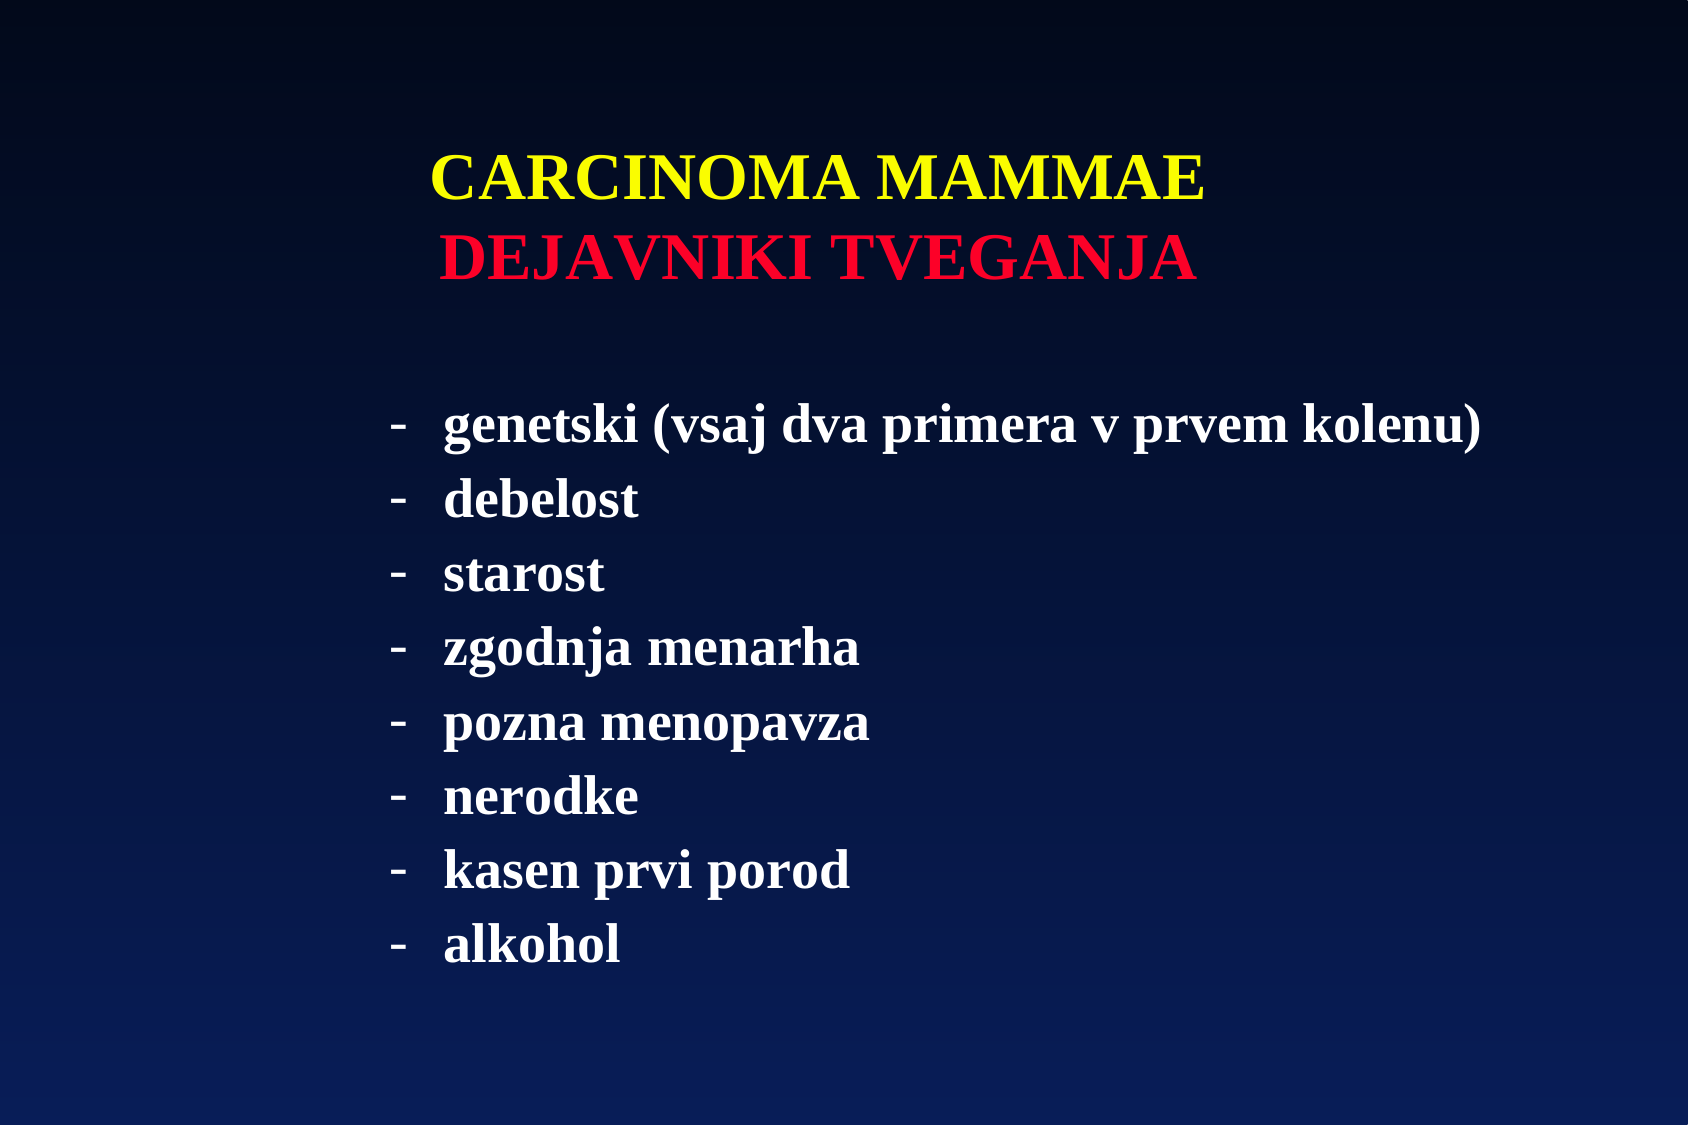

# CARCINOMA MAMMAE DEJAVNIKI TVEGANJA
genetski (vsaj dva primera v prvem kolenu)
debelost
starost
zgodnja menarha
pozna menopavza
nerodke
kasen prvi porod
alkohol